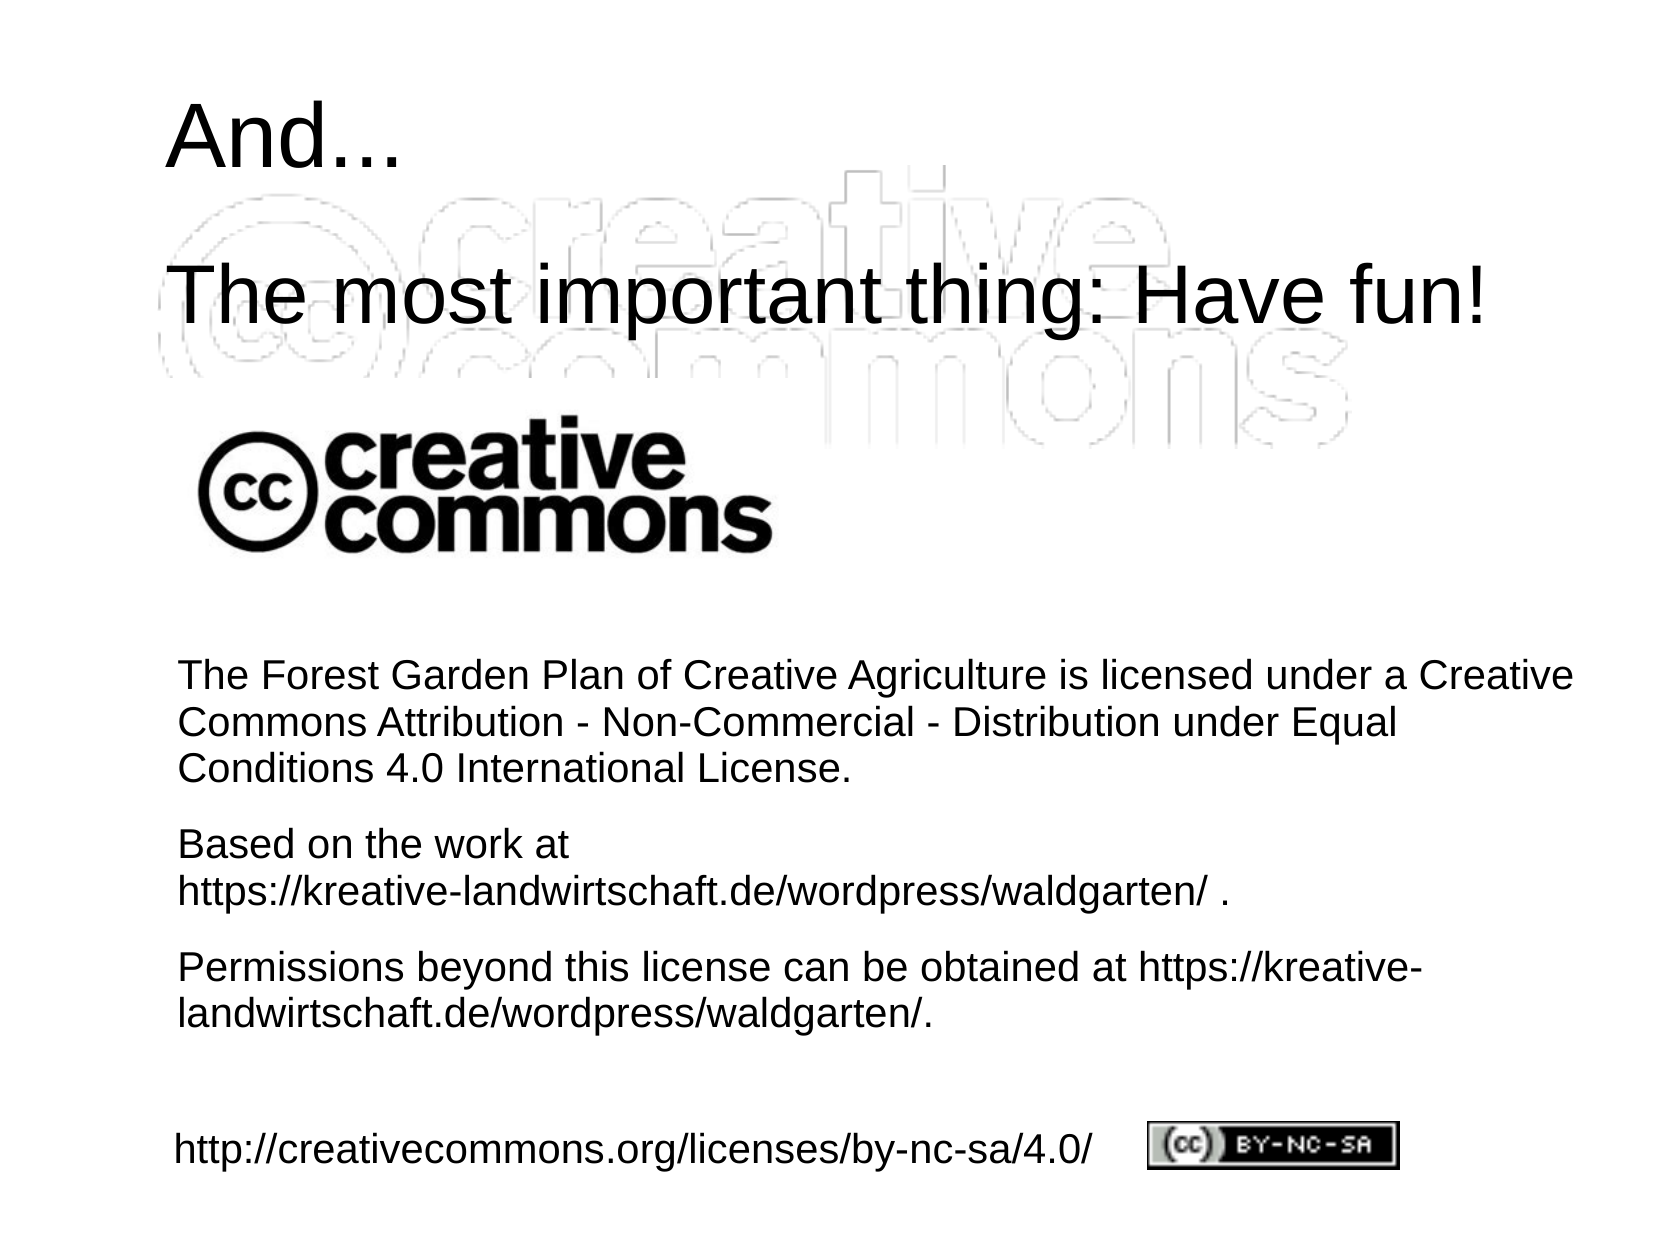

And...
The most important thing: Have fun!
The Forest Garden Plan of Creative Agriculture is licensed under a Creative Commons Attribution - Non-Commercial - Distribution under Equal Conditions 4.0 International License.
Based on the work at https://kreative-landwirtschaft.de/wordpress/waldgarten/ .
Permissions beyond this license can be obtained at https://kreative-landwirtschaft.de/wordpress/waldgarten/.
# http://creativecommons.org/licenses/by-nc-sa/4.0/